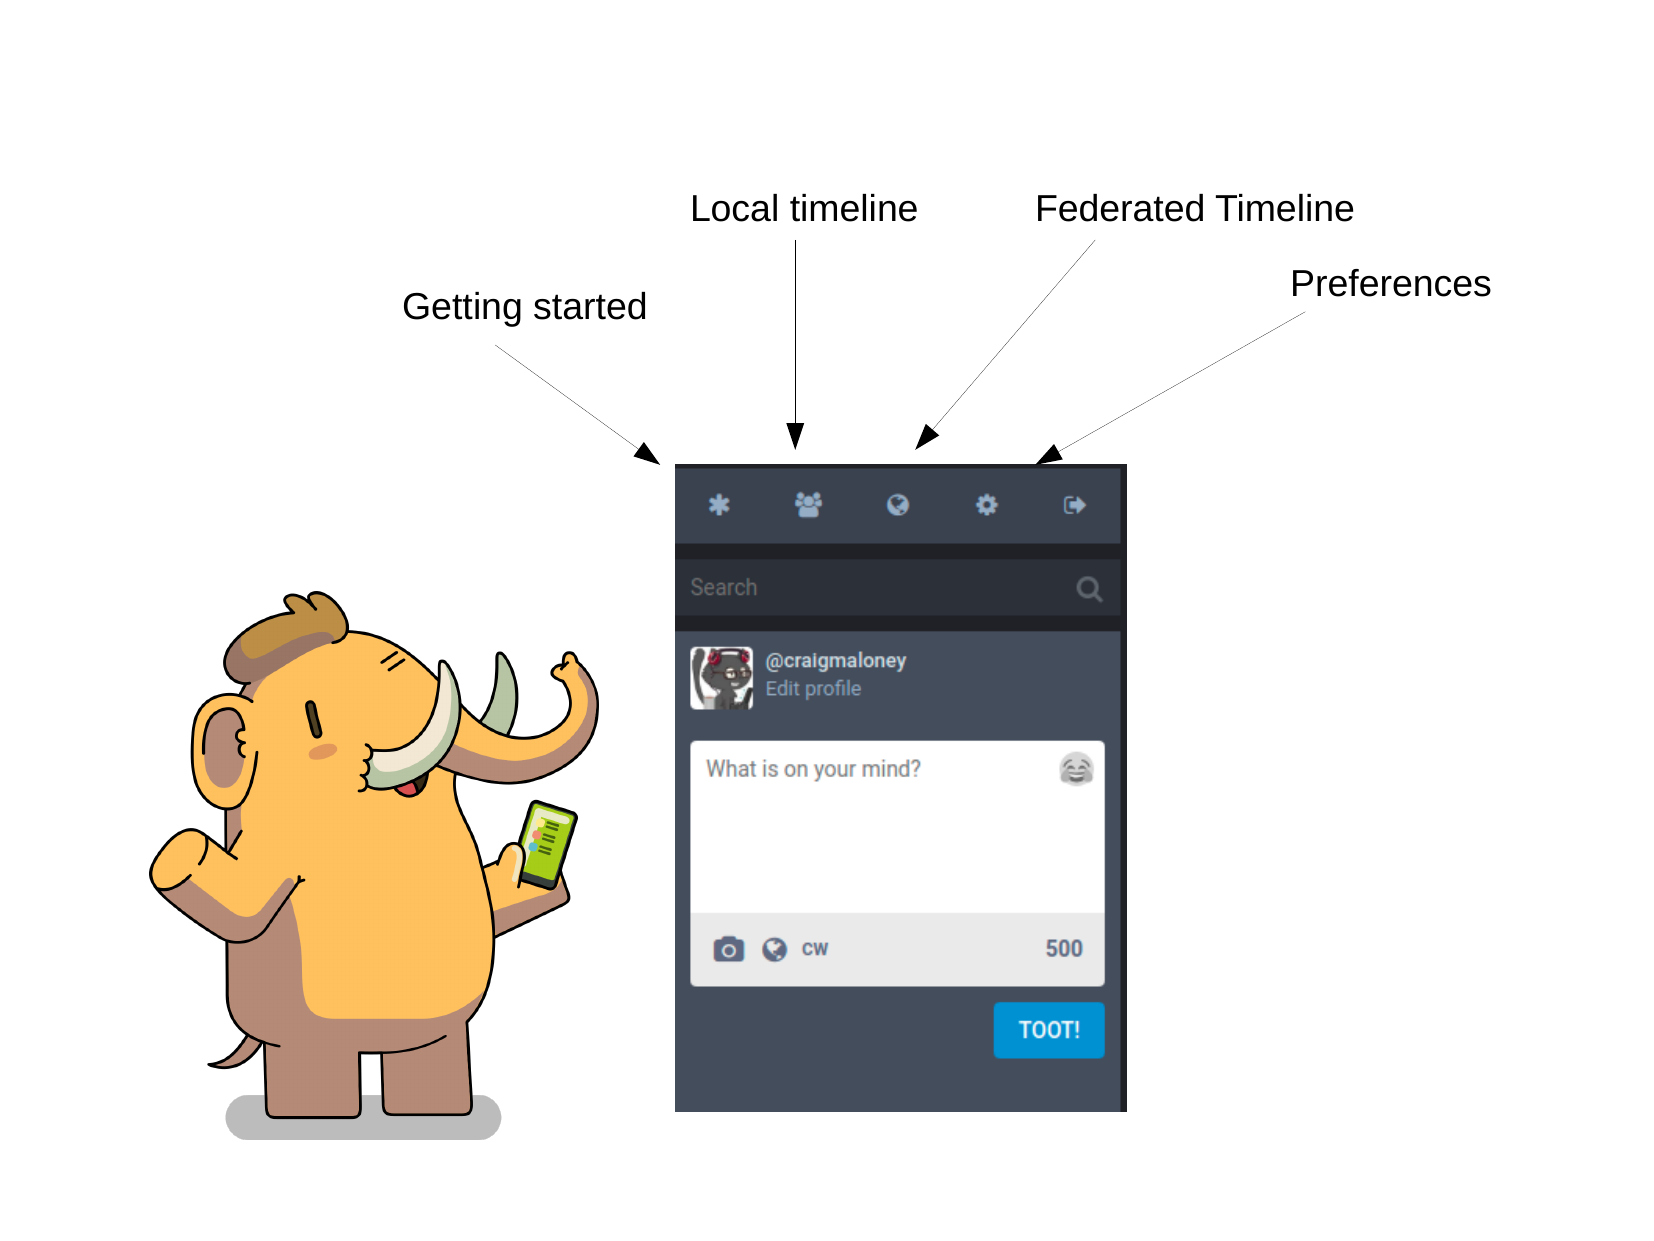

Local timeline
Federated Timeline
Preferences
Getting started